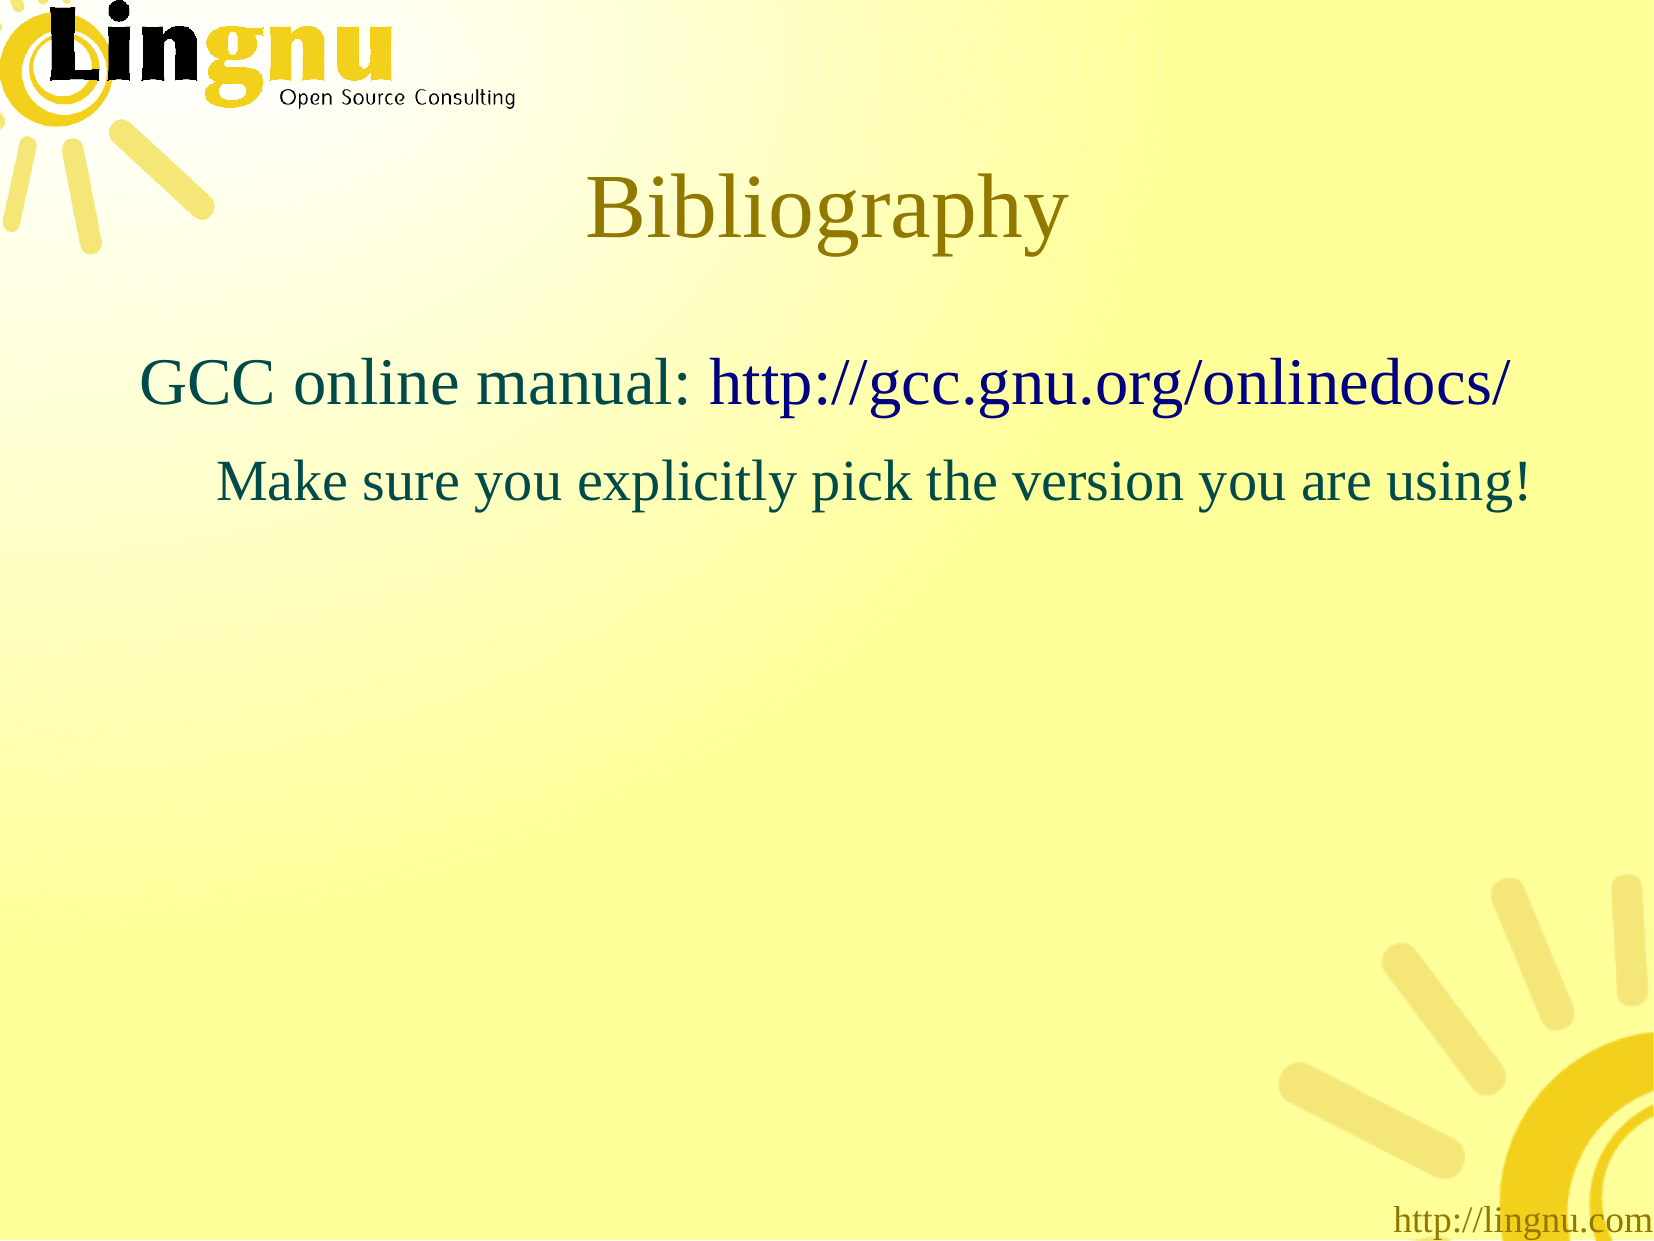

# Bibliography
GCC online manual: http://gcc.gnu.org/onlinedocs/
Make sure you explicitly pick the version you are using!